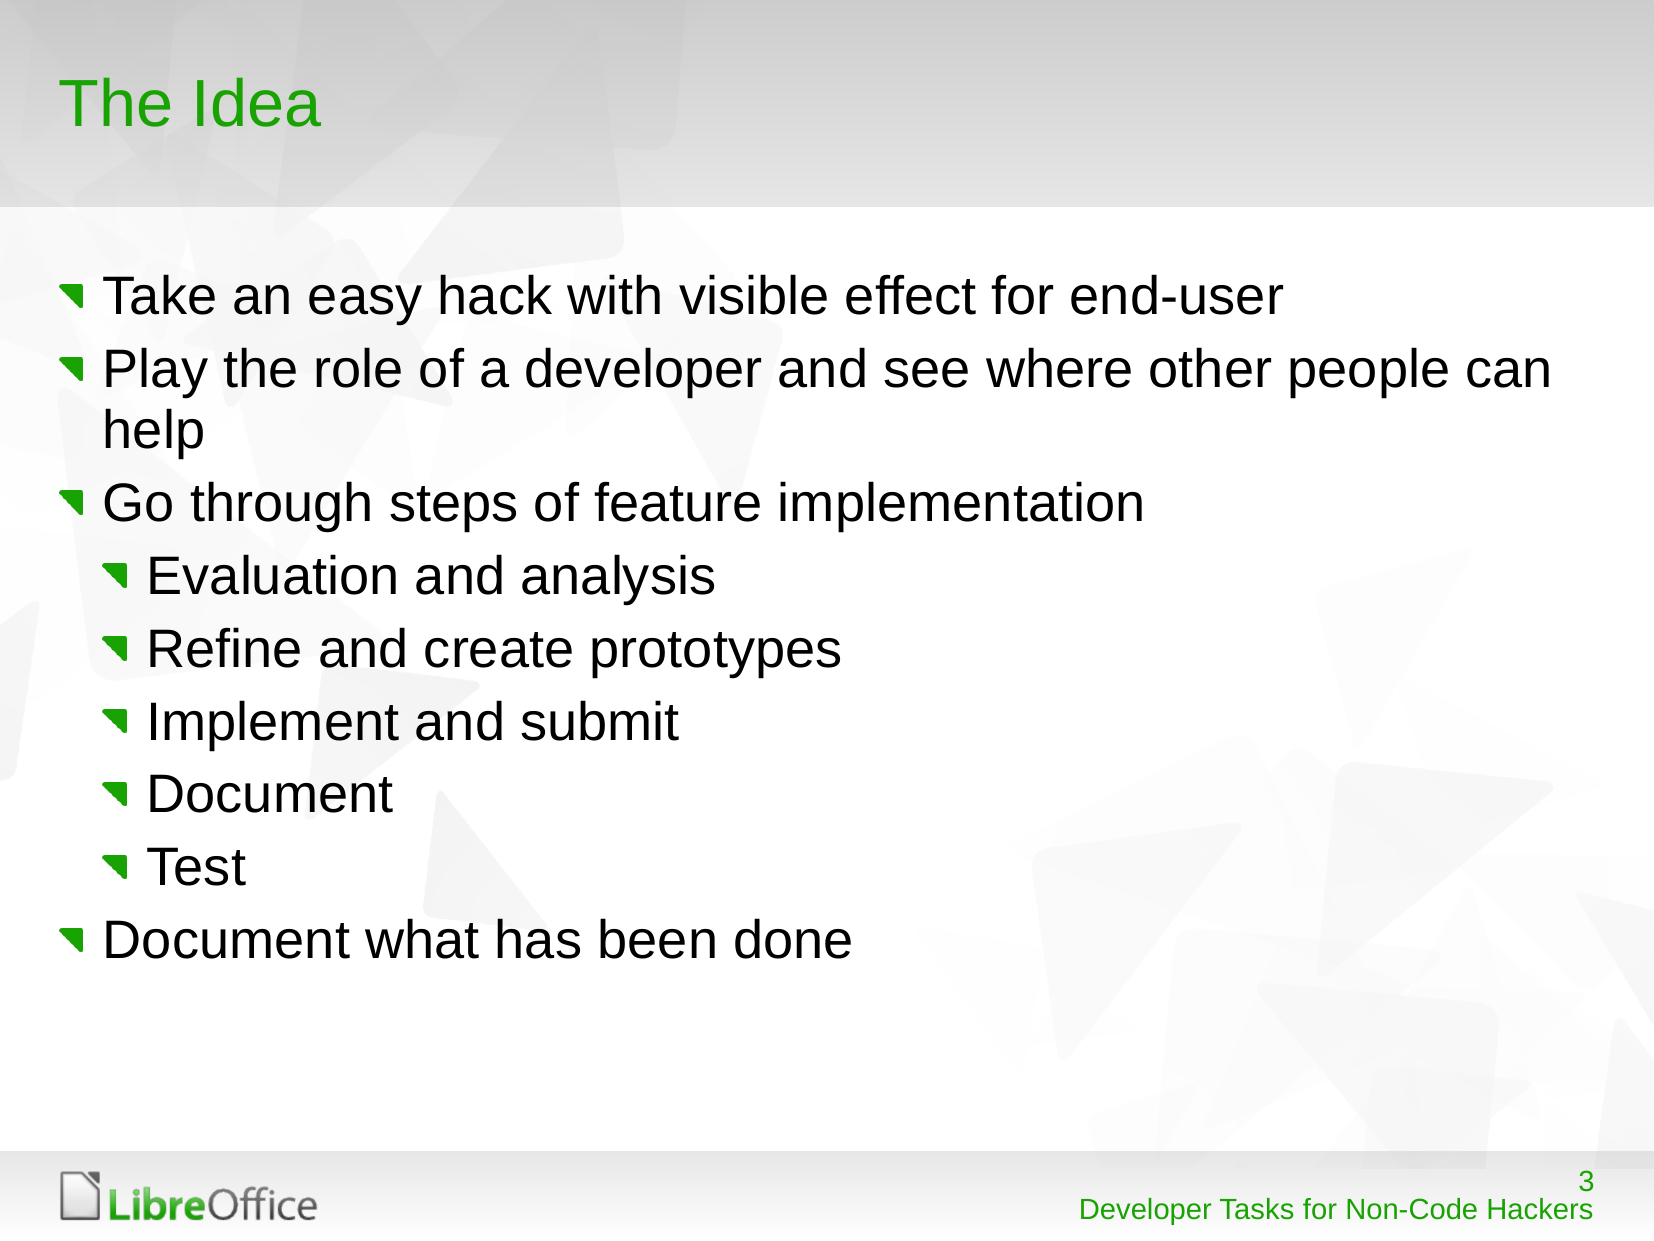

# The Idea
Take an easy hack with visible effect for end-user
Play the role of a developer and see where other people can help
Go through steps of feature implementation
Evaluation and analysis
Refine and create prototypes
Implement and submit
Document
Test
Document what has been done
3
Developer Tasks for Non-Code Hackers